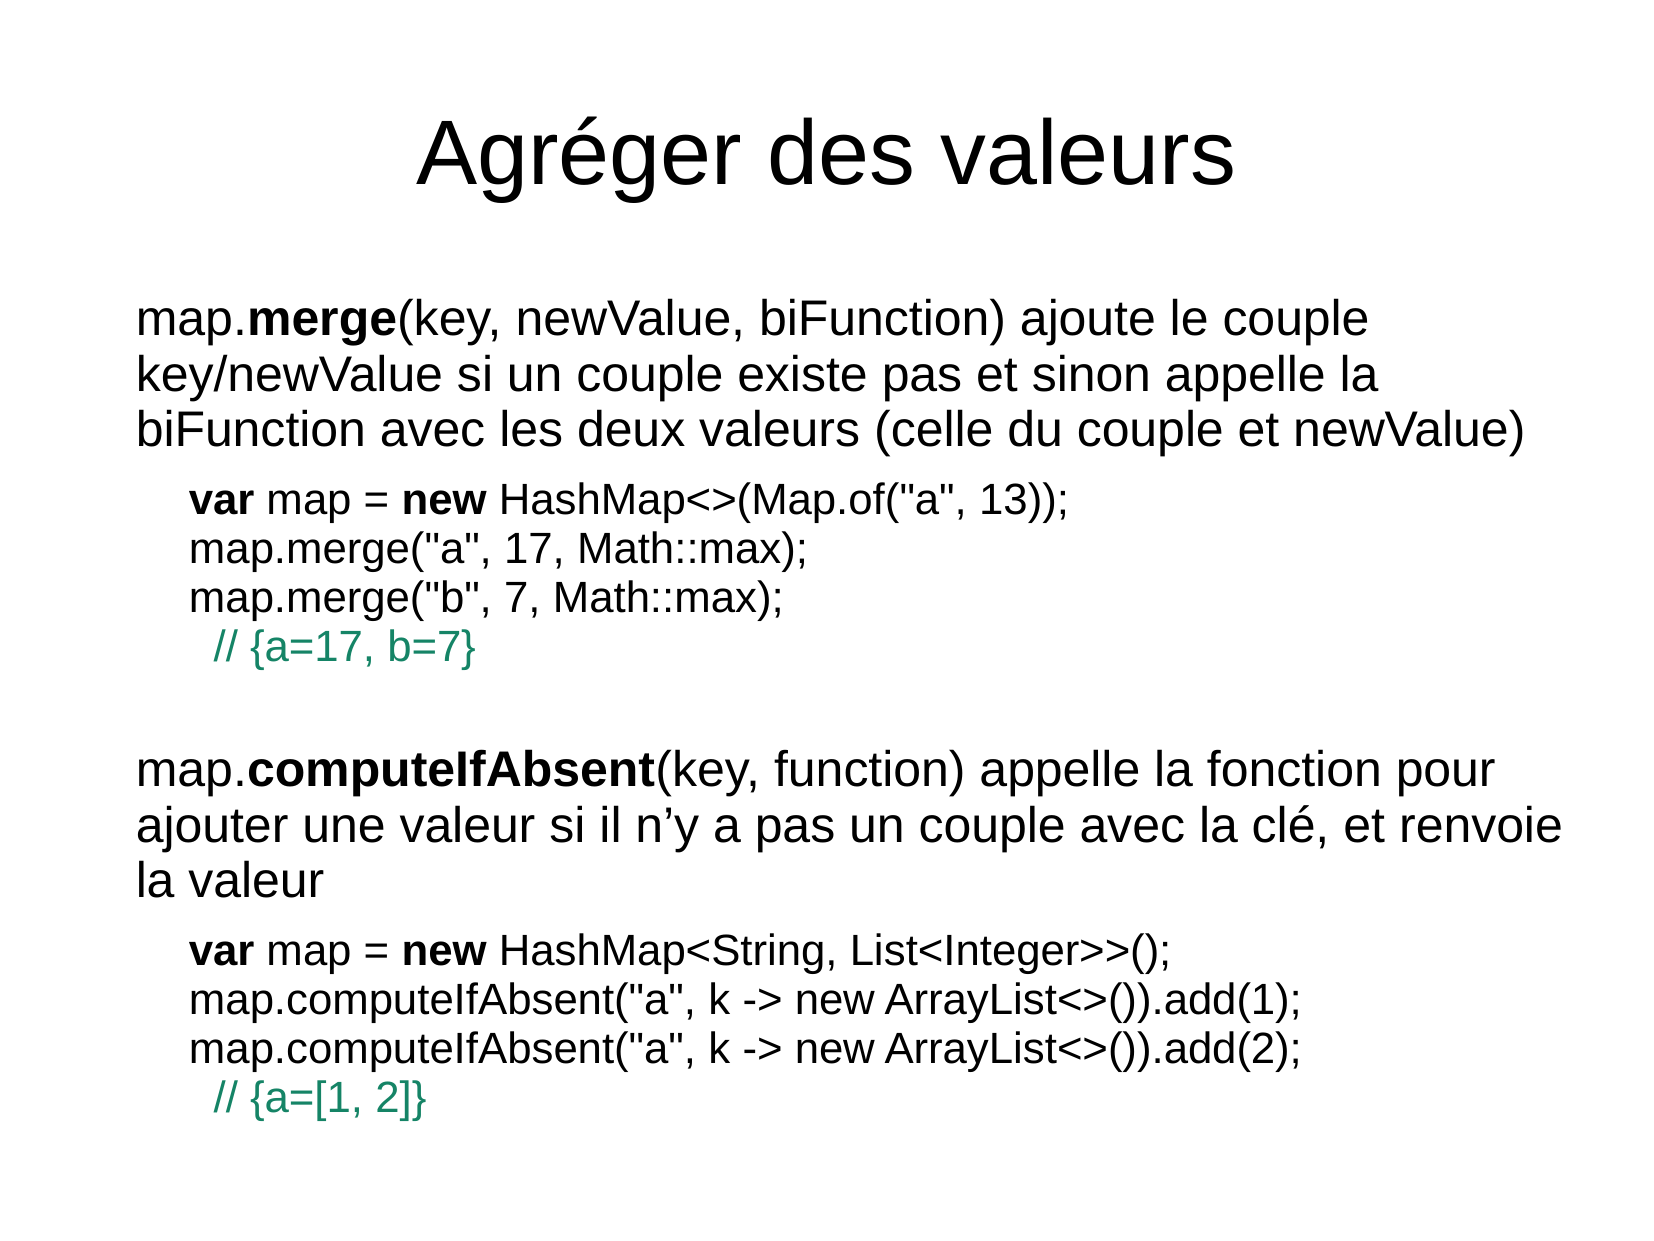

# Agréger des valeurs
map.merge(key, newValue, biFunction) ajoute le couple key/newValue si un couple existe pas et sinon appelle la biFunction avec les deux valeurs (celle du couple et newValue)
var map = new HashMap<>(Map.of("a", 13));
map.merge("a", 17, Math::max);
map.merge("b", 7, Math::max);
 // {a=17, b=7}
map.computeIfAbsent(key, function) appelle la fonction pour ajouter une valeur si il n’y a pas un couple avec la clé, et renvoie la valeur
var map = new HashMap<String, List<Integer>>();
map.computeIfAbsent("a", k -> new ArrayList<>()).add(1);
map.computeIfAbsent("a", k -> new ArrayList<>()).add(2);
 // {a=[1, 2]}